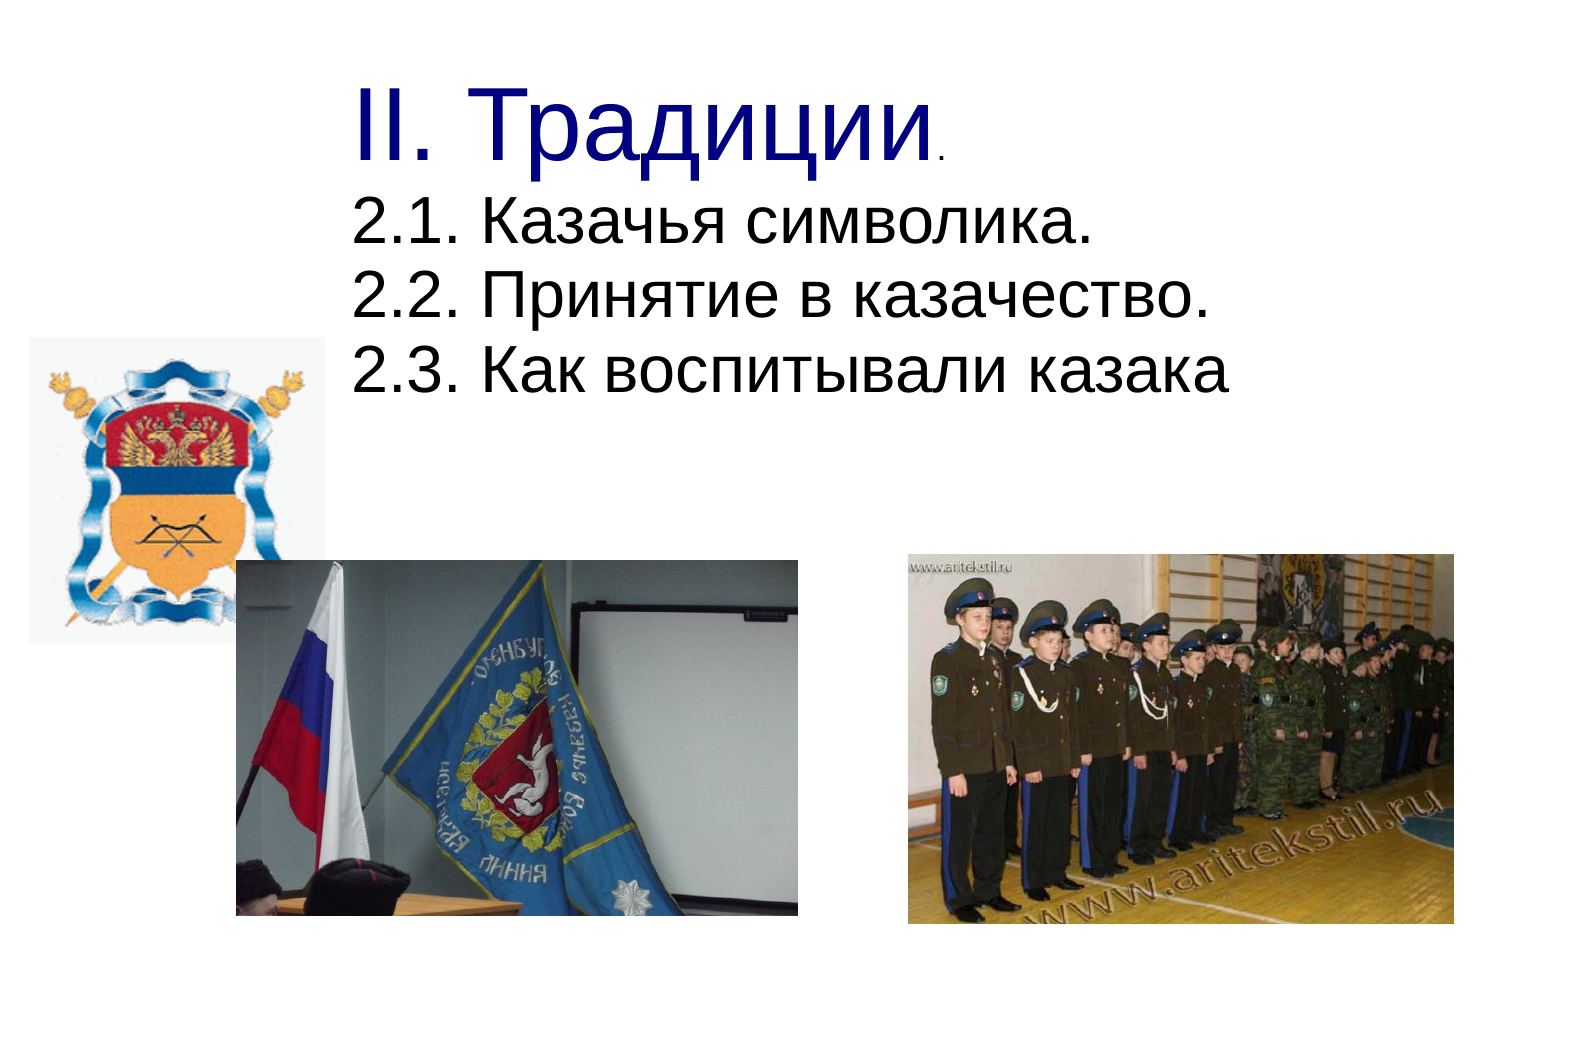

II. Традиции.
2.1. Казачья символика.
2.2. Принятие в казачество.
2.3. Как воспитывали казака